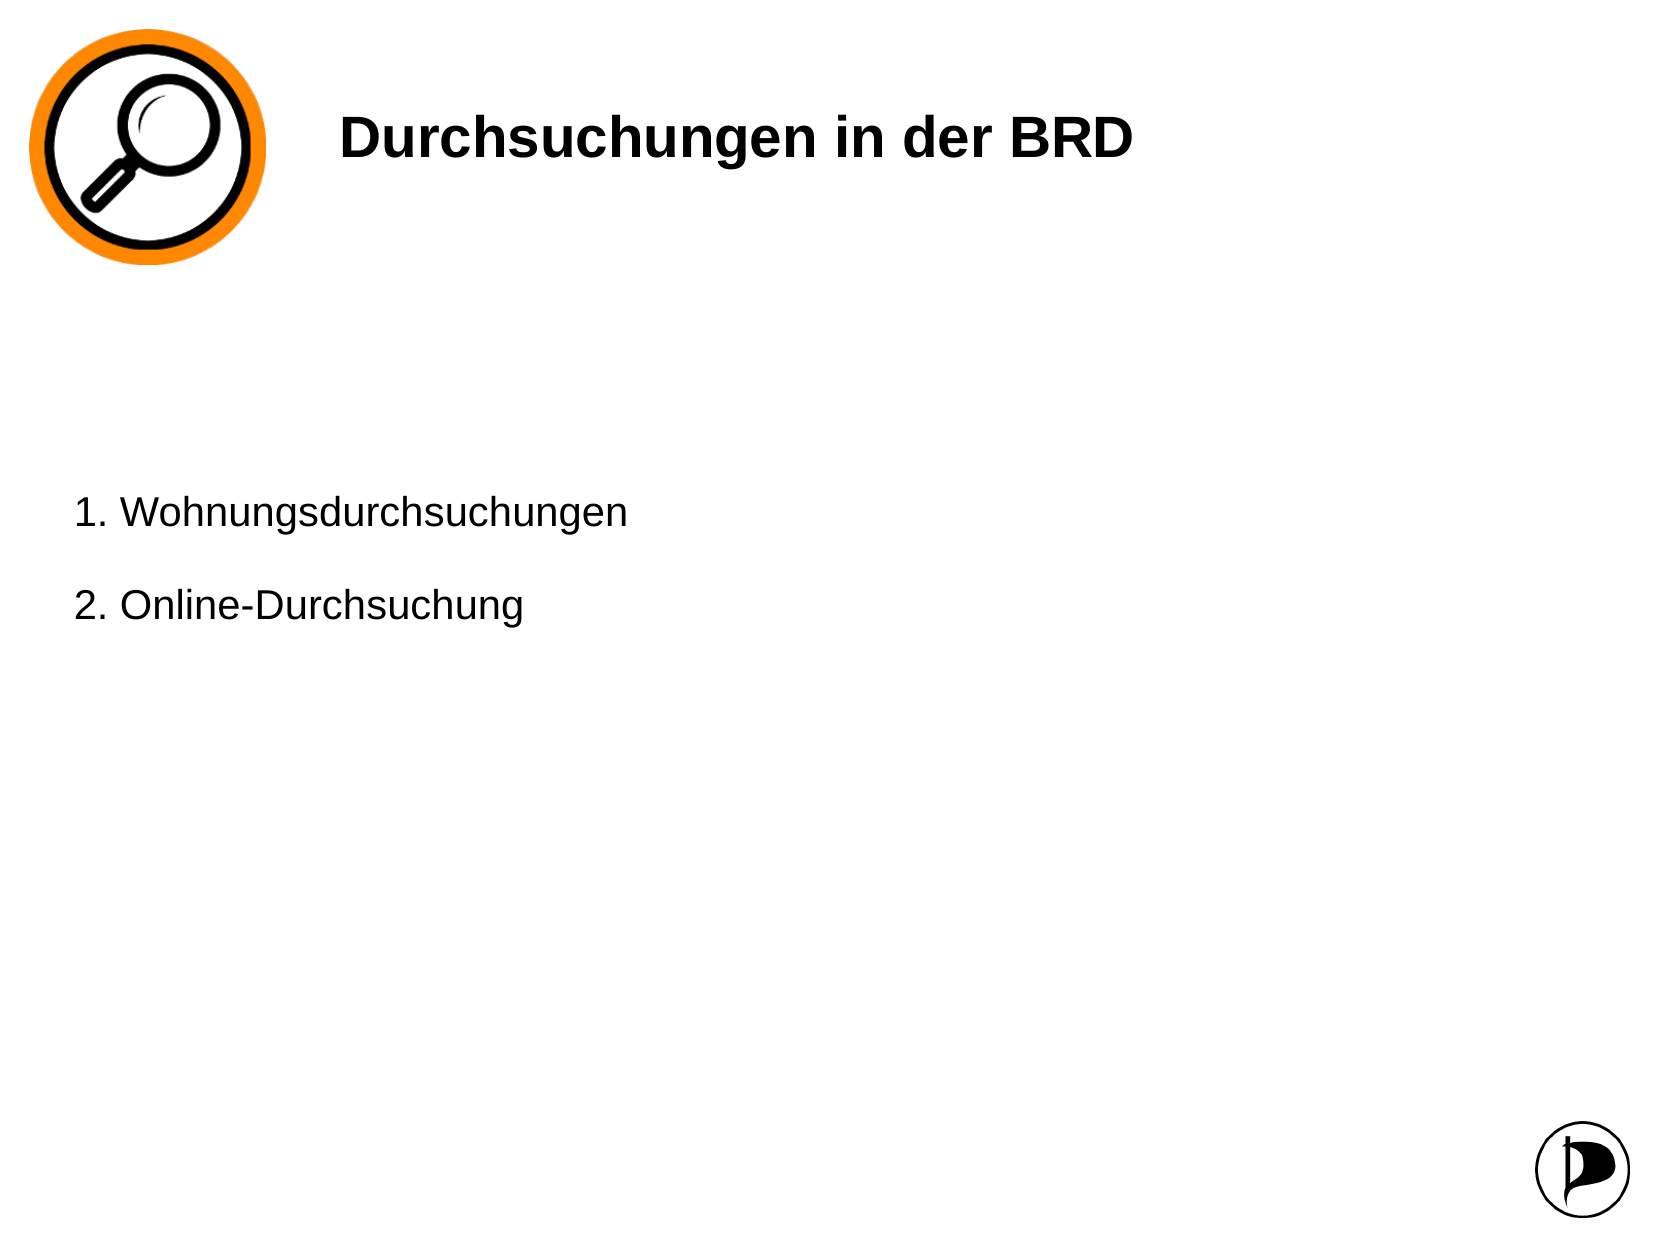

Durchsuchungen in der BRD
1. Wohnungsdurchsuchungen
2. Online-Durchsuchung